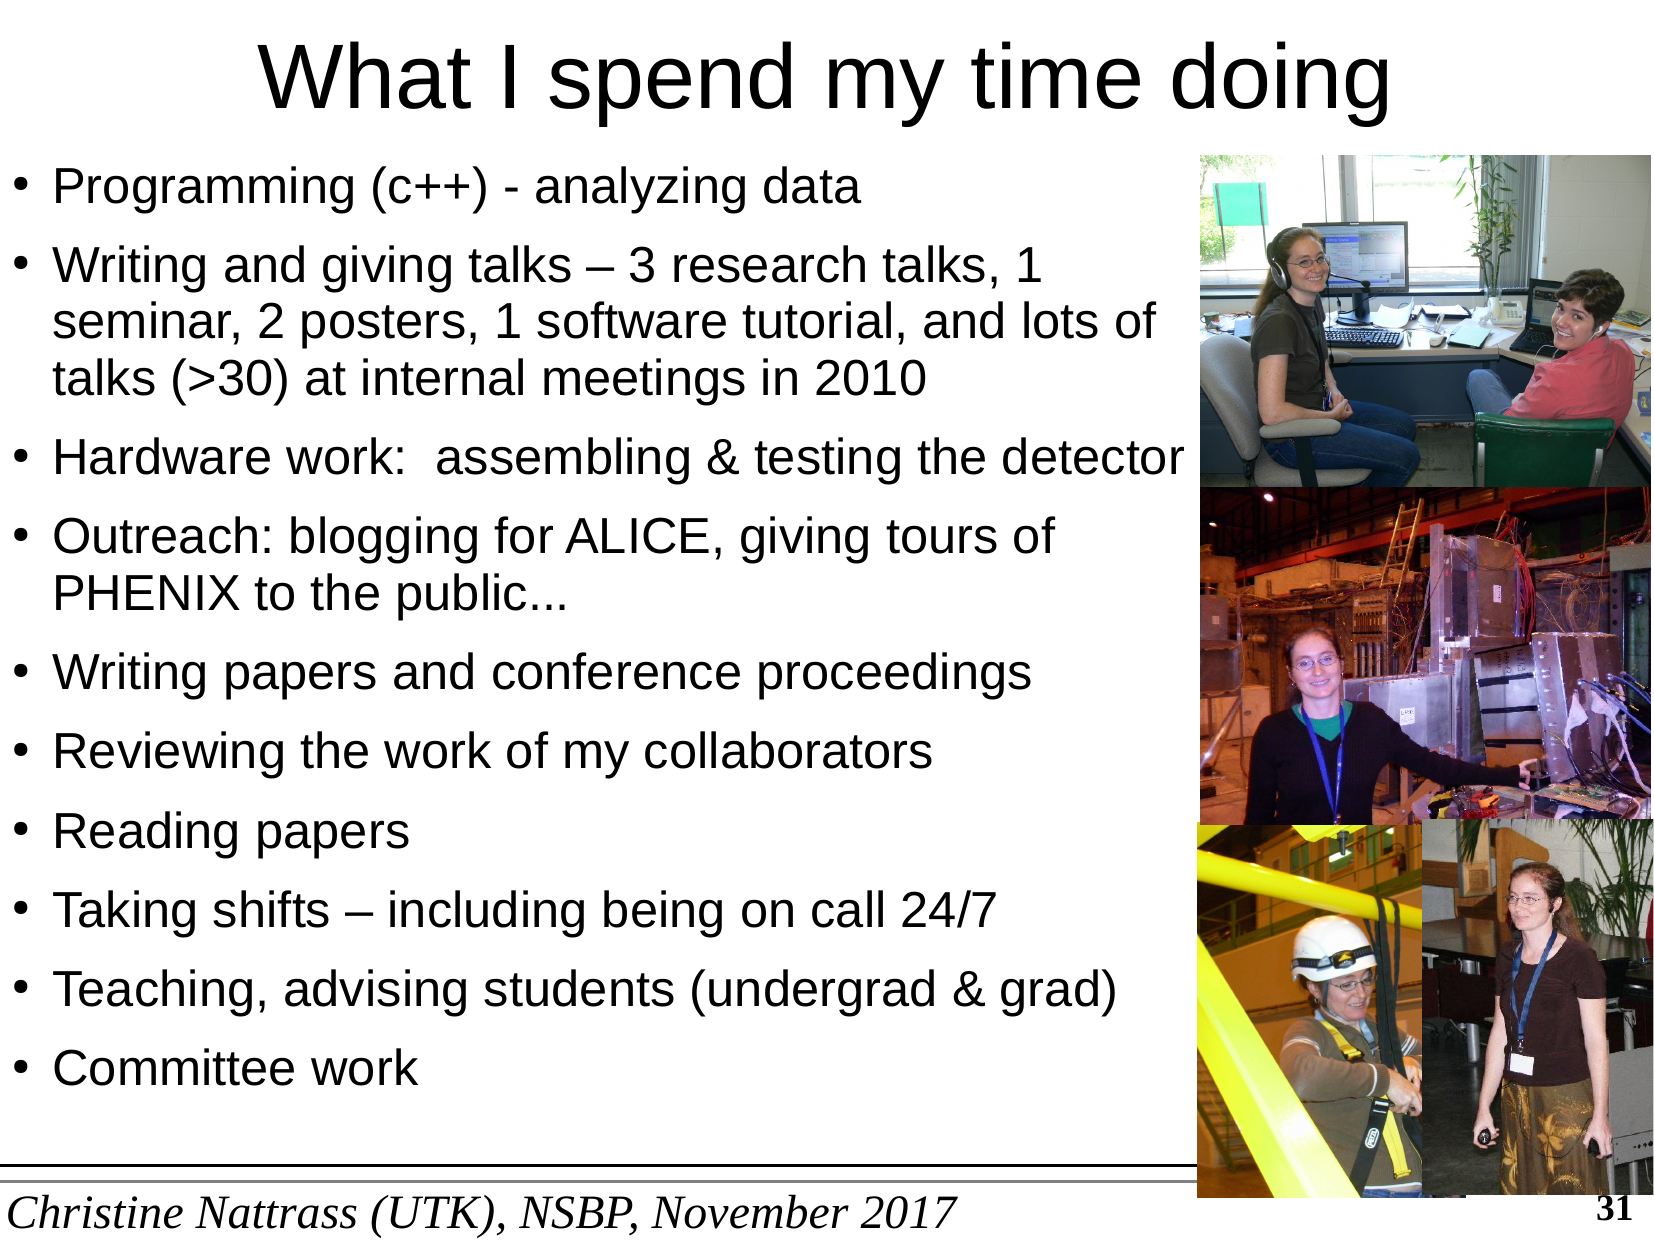

# What I spend my time doing
Programming (c++) - analyzing data
Writing and giving talks – 3 research talks, 1 seminar, 2 posters, 1 software tutorial, and lots of talks (>30) at internal meetings in 2010
Hardware work: assembling & testing the detector
Outreach: blogging for ALICE, giving tours of PHENIX to the public...
Writing papers and conference proceedings
Reviewing the work of my collaborators
Reading papers
Taking shifts – including being on call 24/7
Teaching, advising students (undergrad & grad)
Committee work